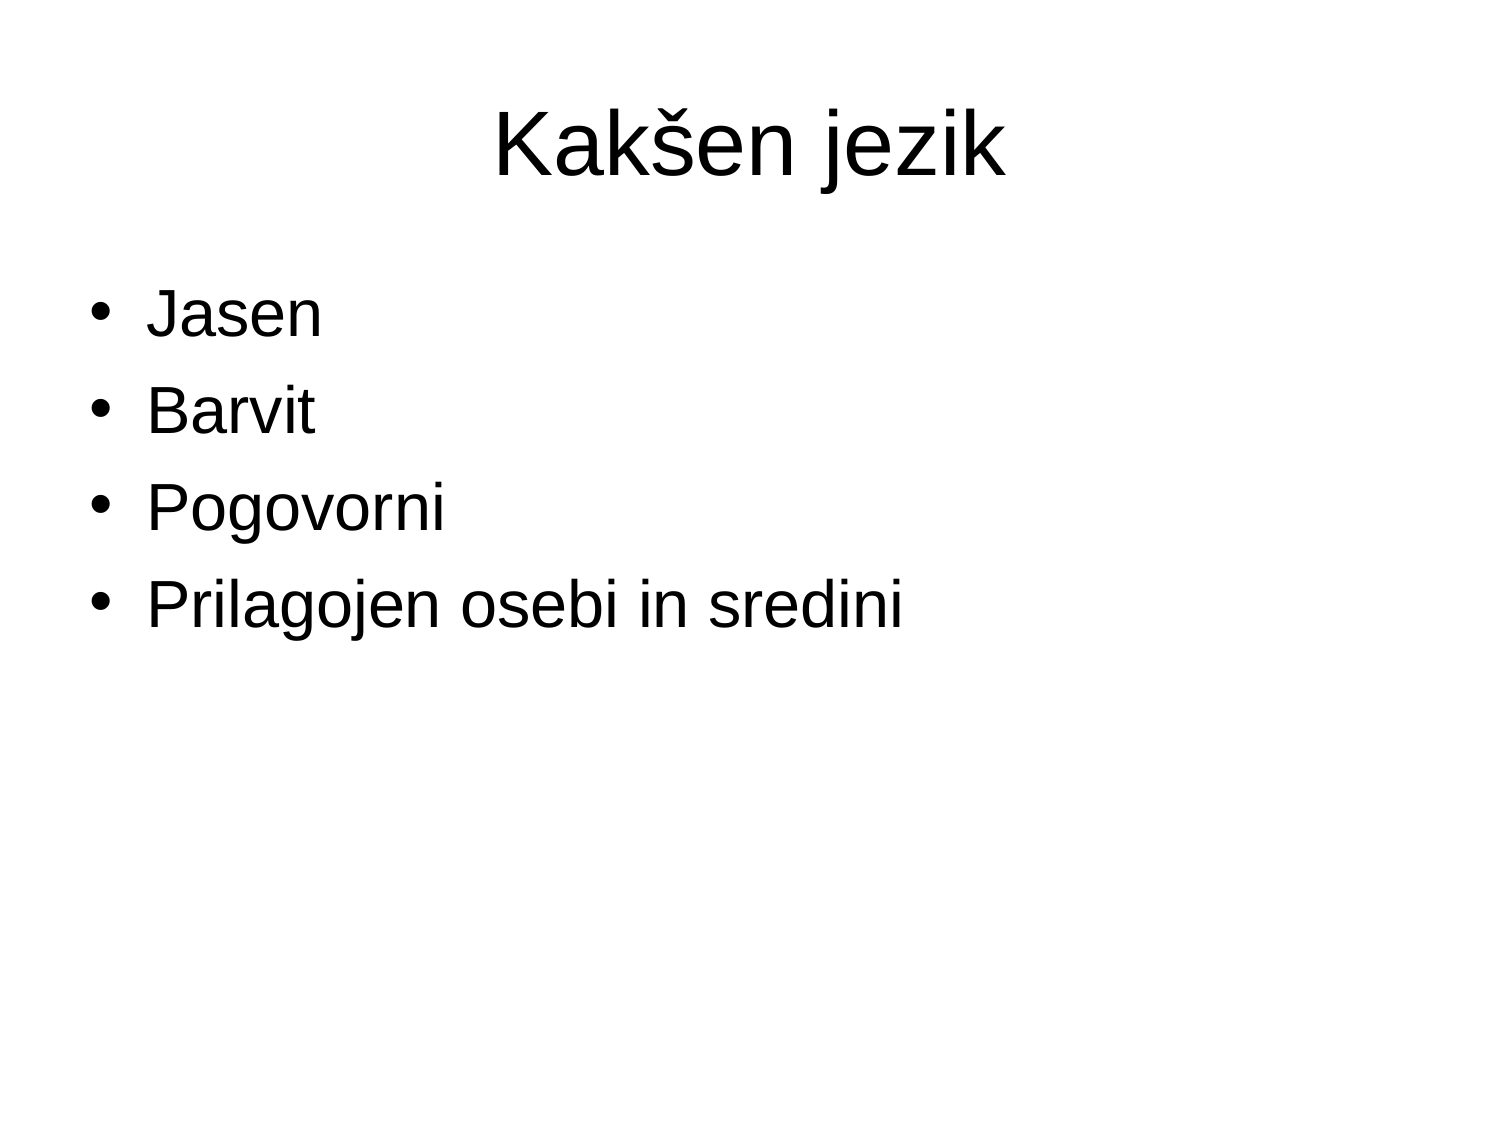

# Kakšen jezik
Jasen
Barvit
Pogovorni
Prilagojen osebi in sredini